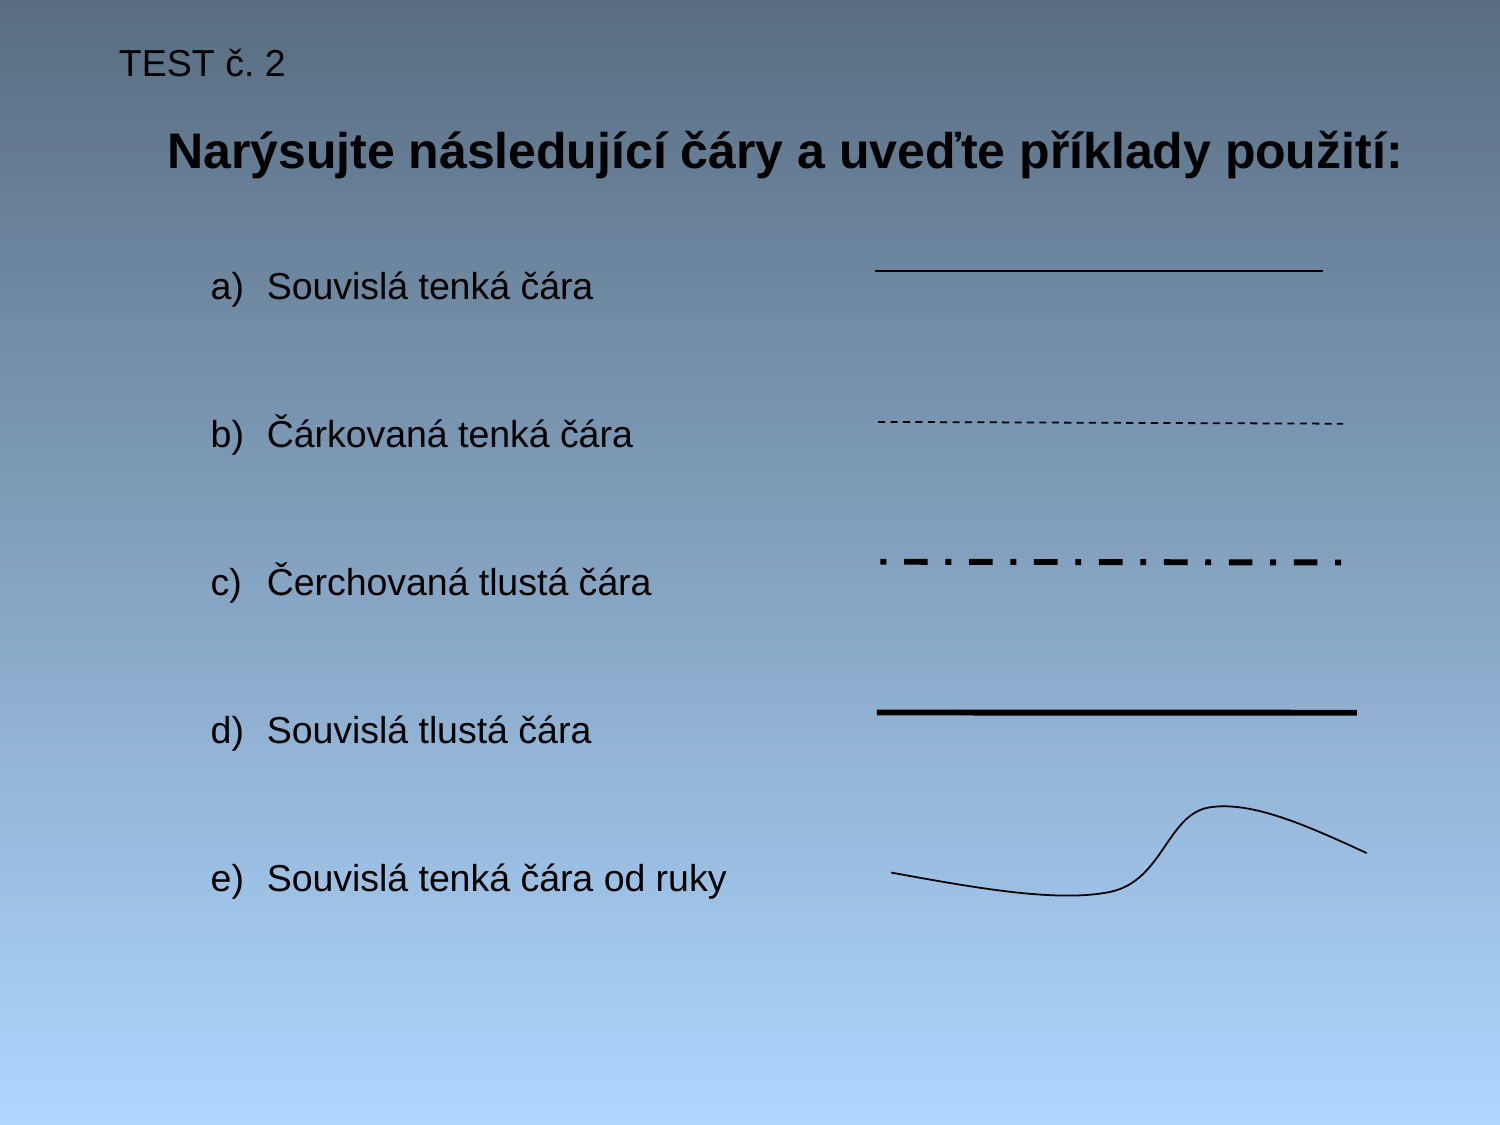

TEST č. 2
Narýsujte následující čáry a uveďte příklady použití:
Souvislá tenká čára
Čárkovaná tenká čára
Čerchovaná tlustá čára
Souvislá tlustá čára
Souvislá tenká čára od ruky